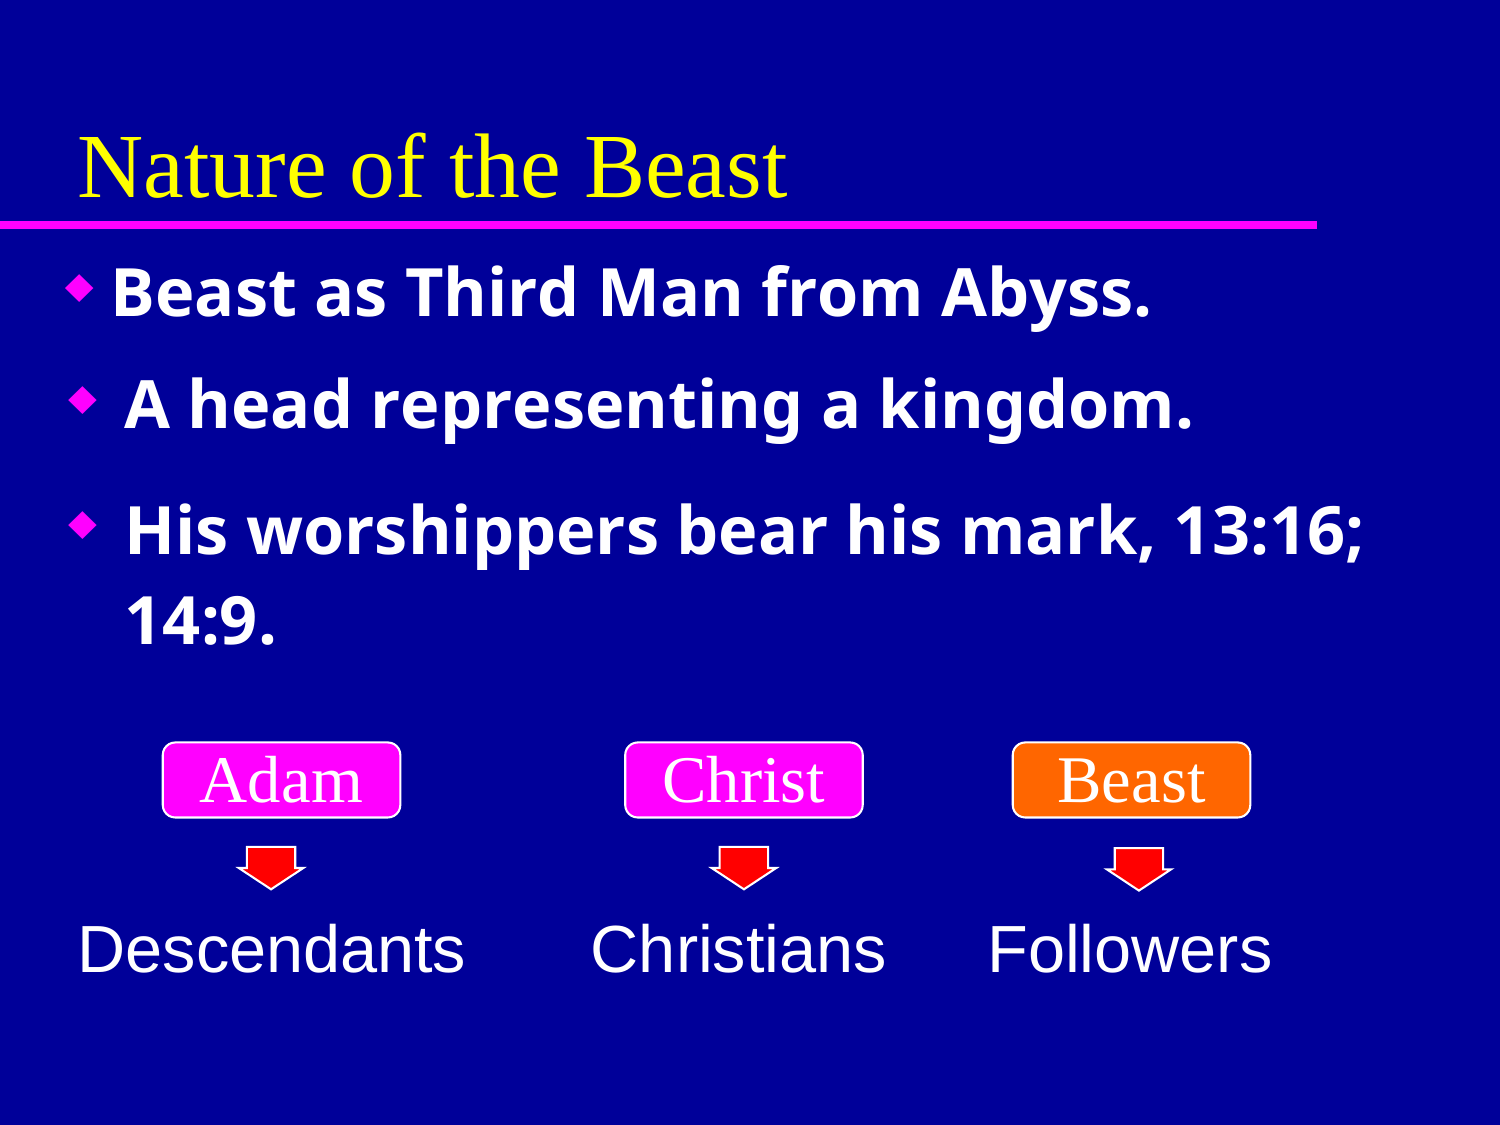

# Nature of the Beast
 Beast as Third Man from Abyss.
A head representing a kingdom.
His worshippers bear his mark, 13:16; 14:9.
Adam
Christ
Beast
Descendants
Christians
Followers